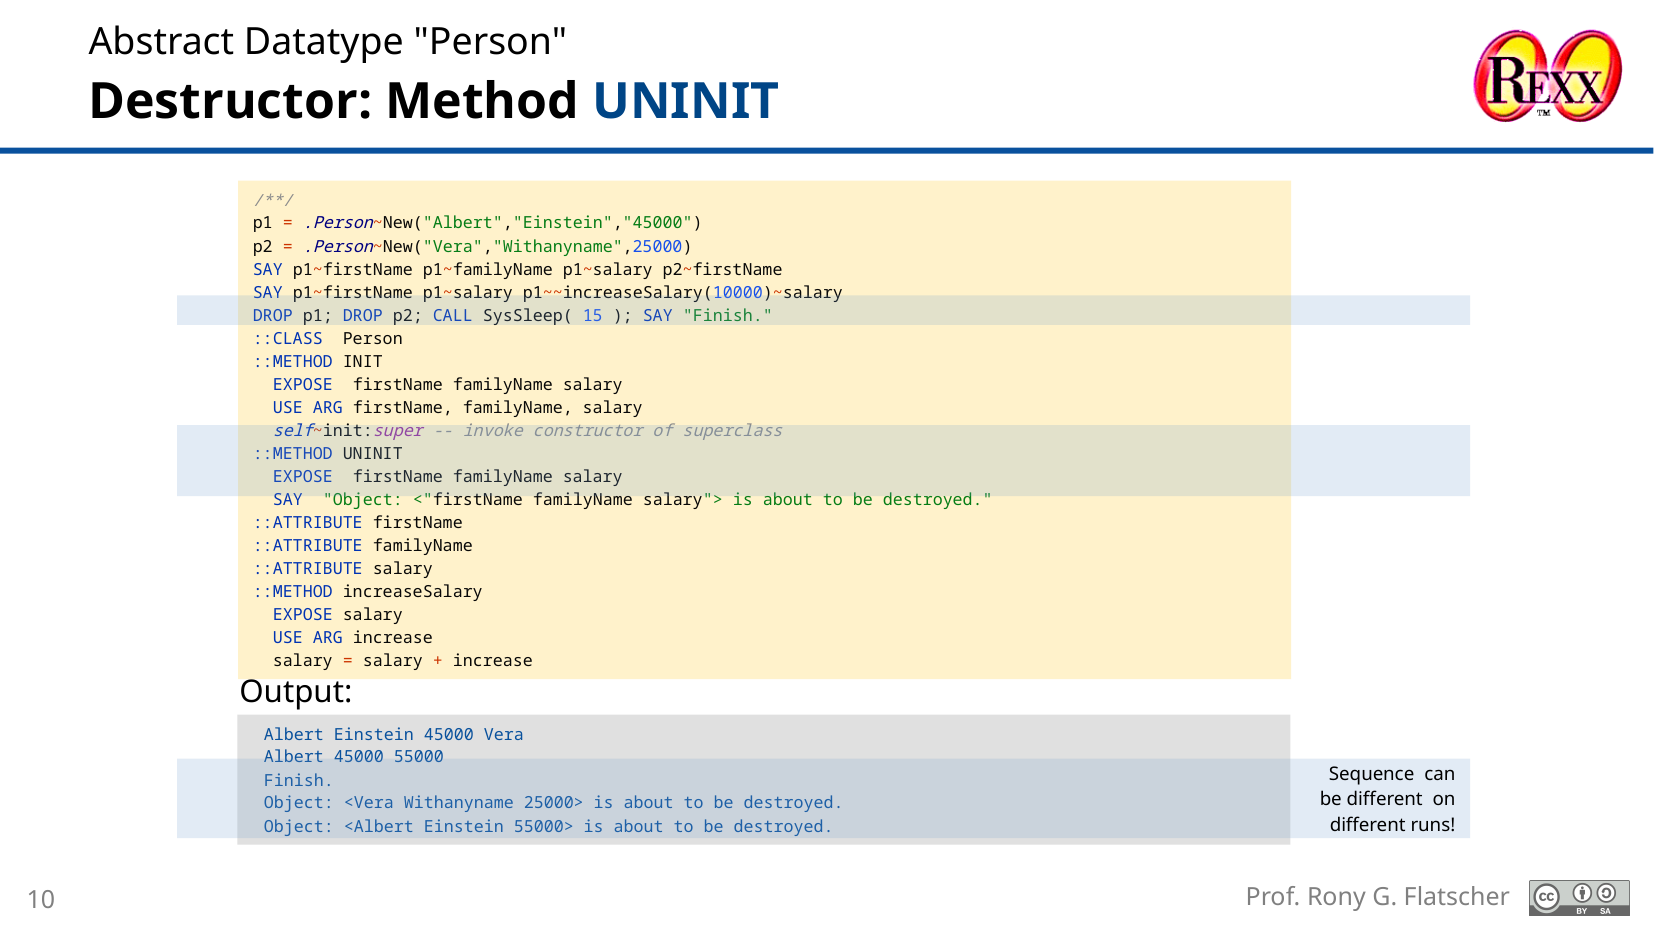

# Abstract Datatype "Person" Destructor: Method UNINIT
/**/
p1 = .Person~New("Albert","Einstein","45000")
p2 = .Person~New("Vera","Withanyname",25000)
SAY p1~firstName p1~familyName p1~salary p2~firstName
SAY p1~firstName p1~salary p1~~increaseSalary(10000)~salary
DROP p1; DROP p2; CALL SysSleep( 15 ); SAY "Finish."
::CLASS Person
::METHOD INIT
 EXPOSE firstName familyName salary
 USE ARG firstName, familyName, salary
 self~init:super -- invoke constructor of superclass
::METHOD UNINIT
 EXPOSE firstName familyName salary
 SAY "Object: <"firstName familyName salary"> is about to be destroyed."
::ATTRIBUTE firstName
::ATTRIBUTE familyName
::ATTRIBUTE salary
::METHOD increaseSalary
 EXPOSE salary
 USE ARG increase
 salary = salary + increase
Output:
Albert Einstein 45000 Vera
Albert 45000 55000
Finish.
Object: <Vera Withanyname 25000> is about to be destroyed.
Object: <Albert Einstein 55000> is about to be destroyed.
Sequence can
be different on
different runs!